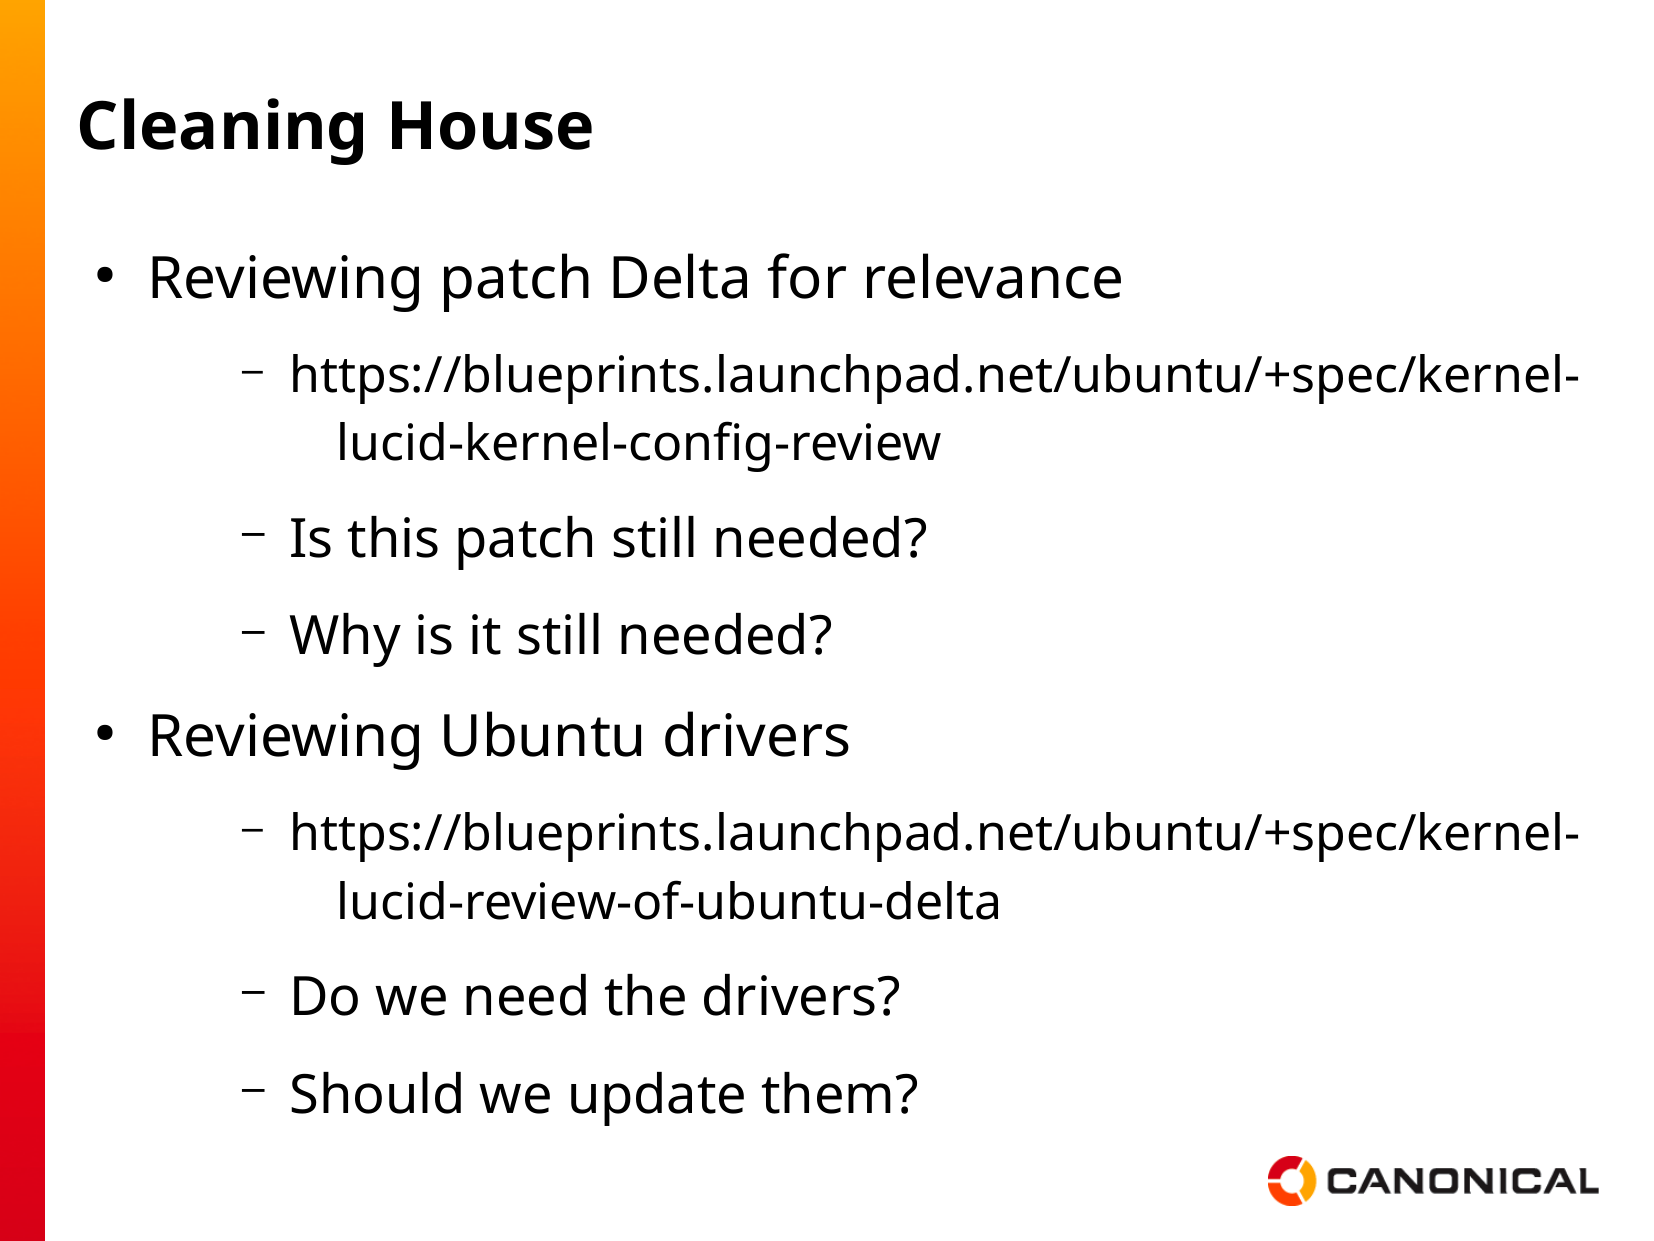

# Cleaning House
Reviewing patch Delta for relevance
https://blueprints.launchpad.net/ubuntu/+spec/kernel-lucid-kernel-config-review
Is this patch still needed?
Why is it still needed?
Reviewing Ubuntu drivers
https://blueprints.launchpad.net/ubuntu/+spec/kernel-lucid-review-of-ubuntu-delta
Do we need the drivers?
Should we update them?